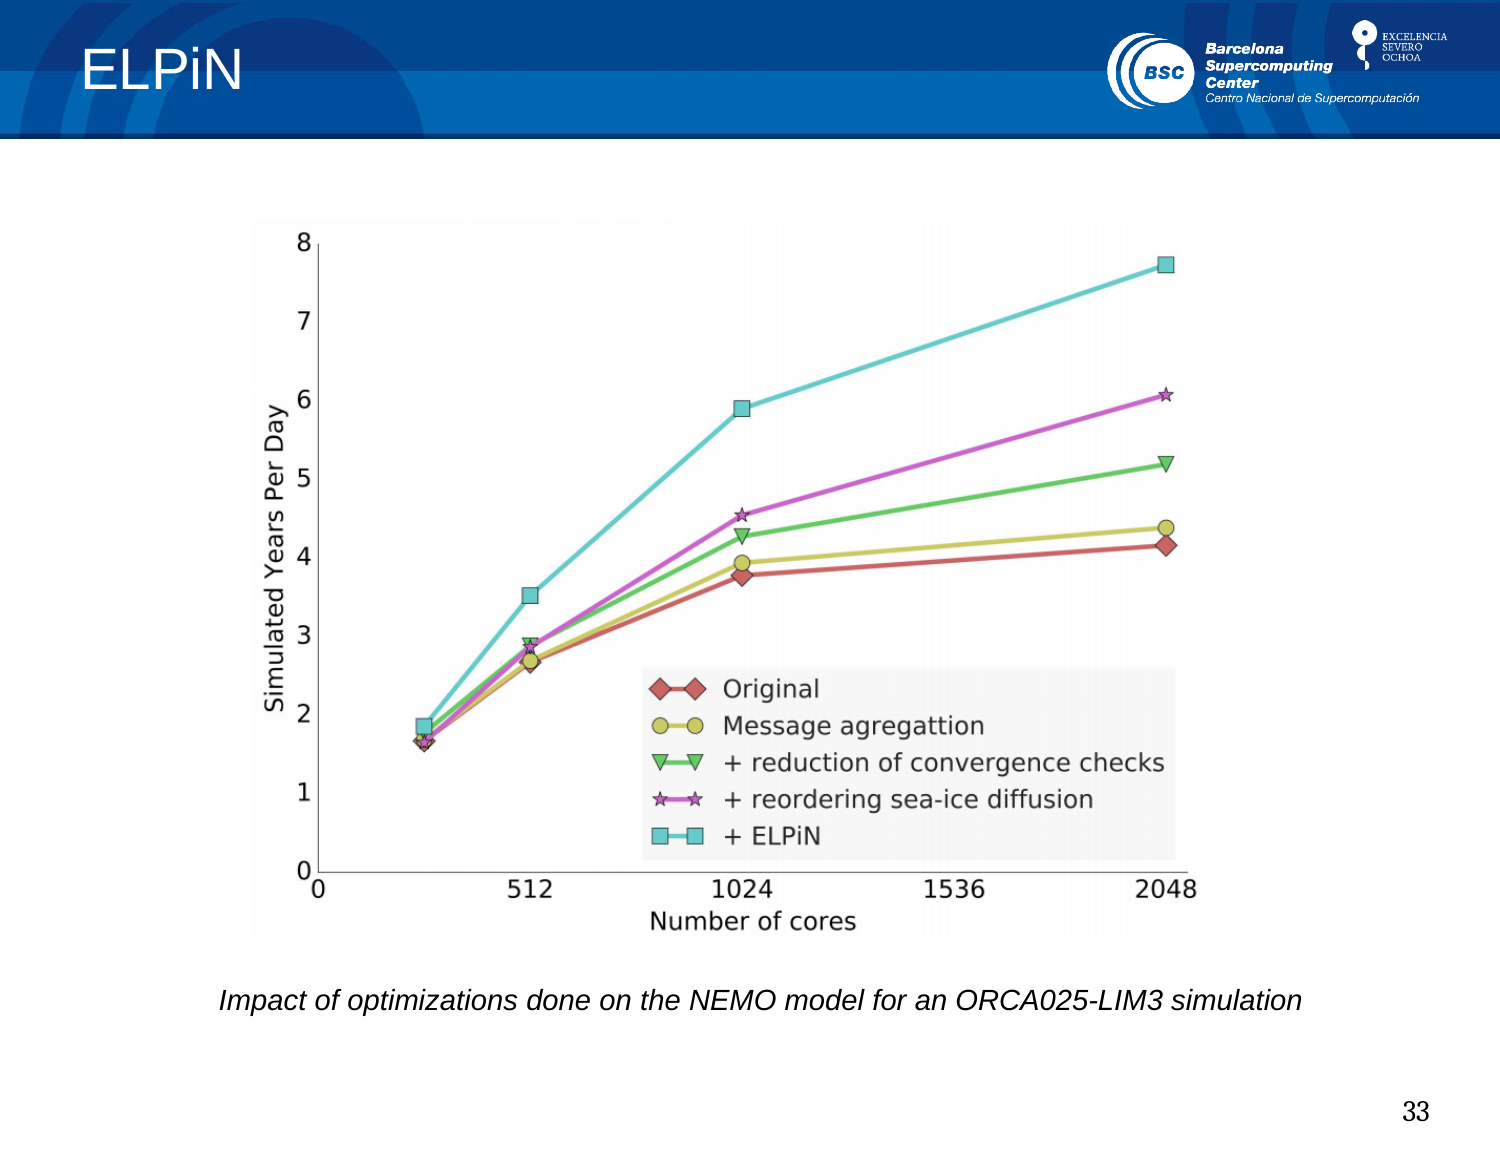

# ELPiN
Impact of optimizations done on the NEMO model for an ORCA025-LIM3 simulation